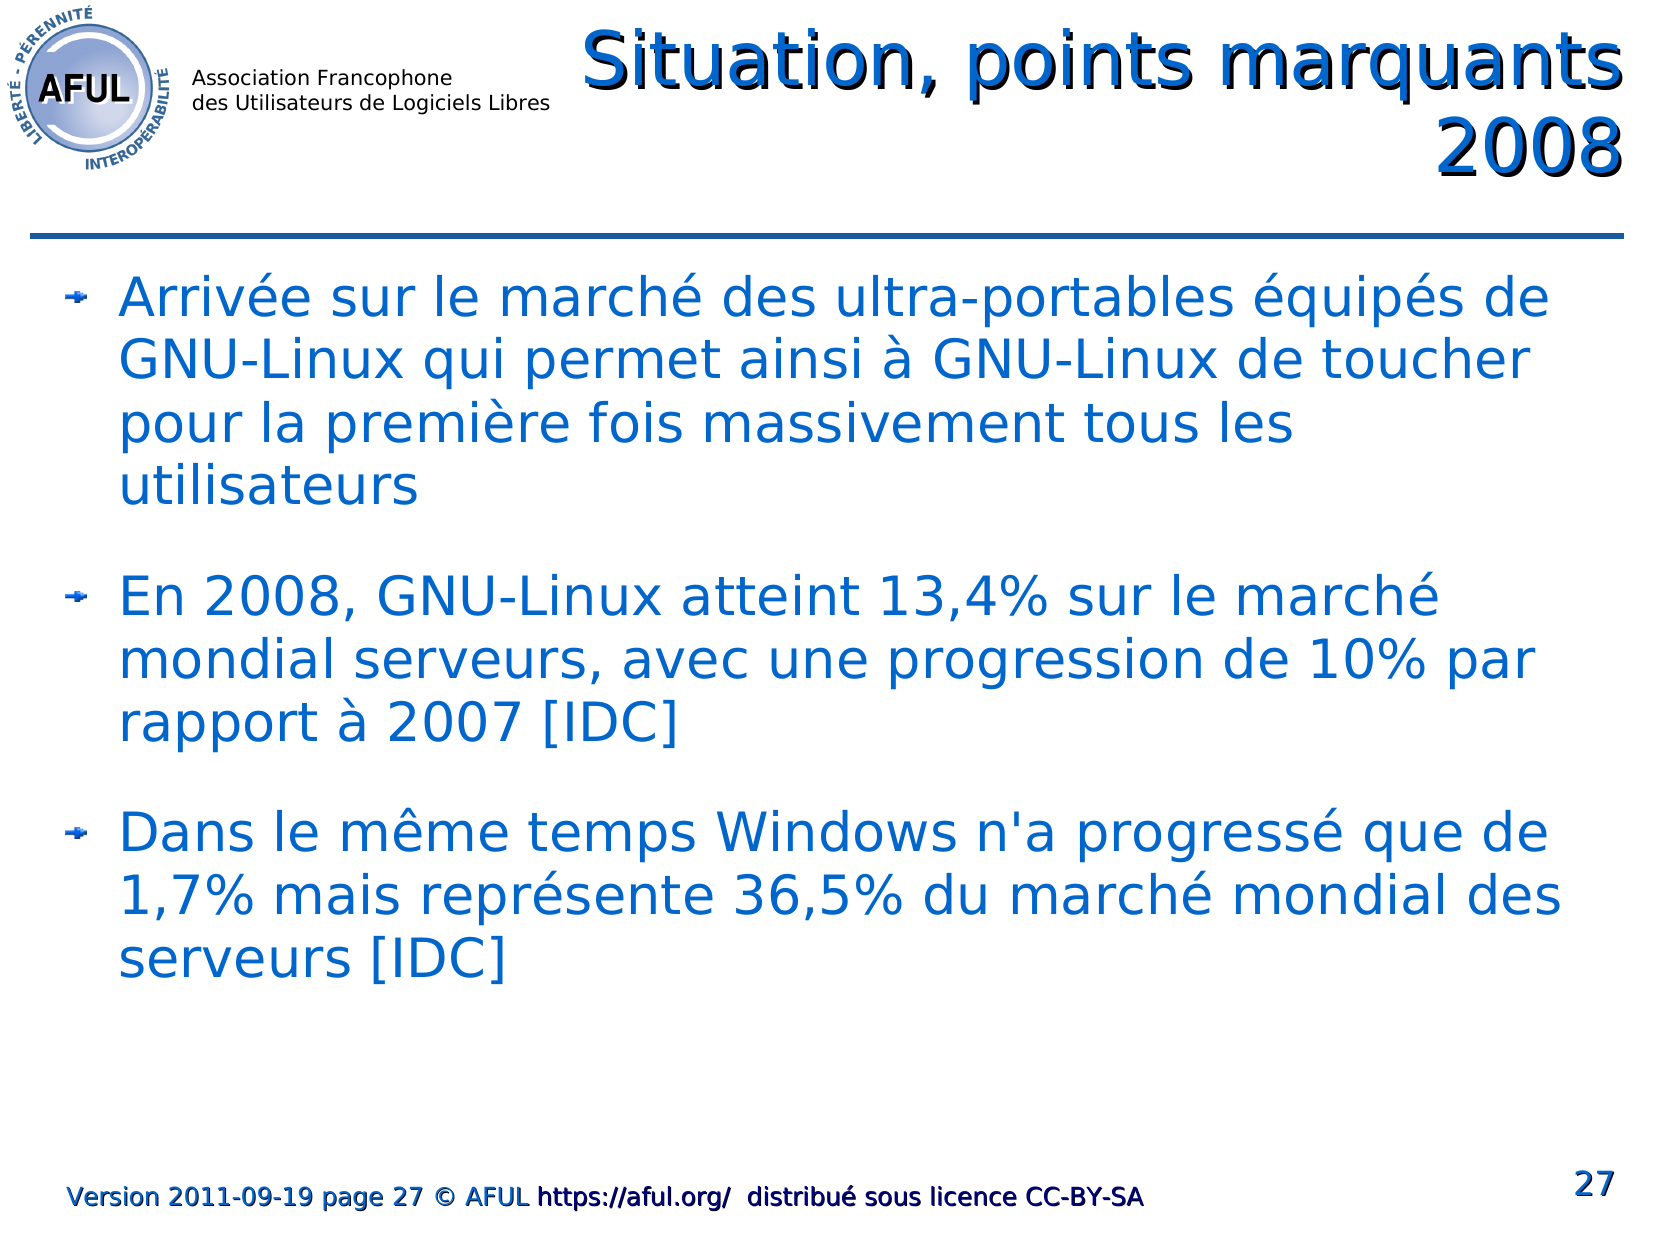

# Situation, points marquants 2008
Arrivée sur le marché des ultra-portables équipés de GNU-Linux qui permet ainsi à GNU-Linux de toucher pour la première fois massivement tous les utilisateurs
En 2008, GNU-Linux atteint 13,4% sur le marché mondial serveurs, avec une progression de 10% par rapport à 2007 [IDC]
Dans le même temps Windows n'a progressé que de 1,7% mais représente 36,5% du marché mondial des serveurs [IDC]